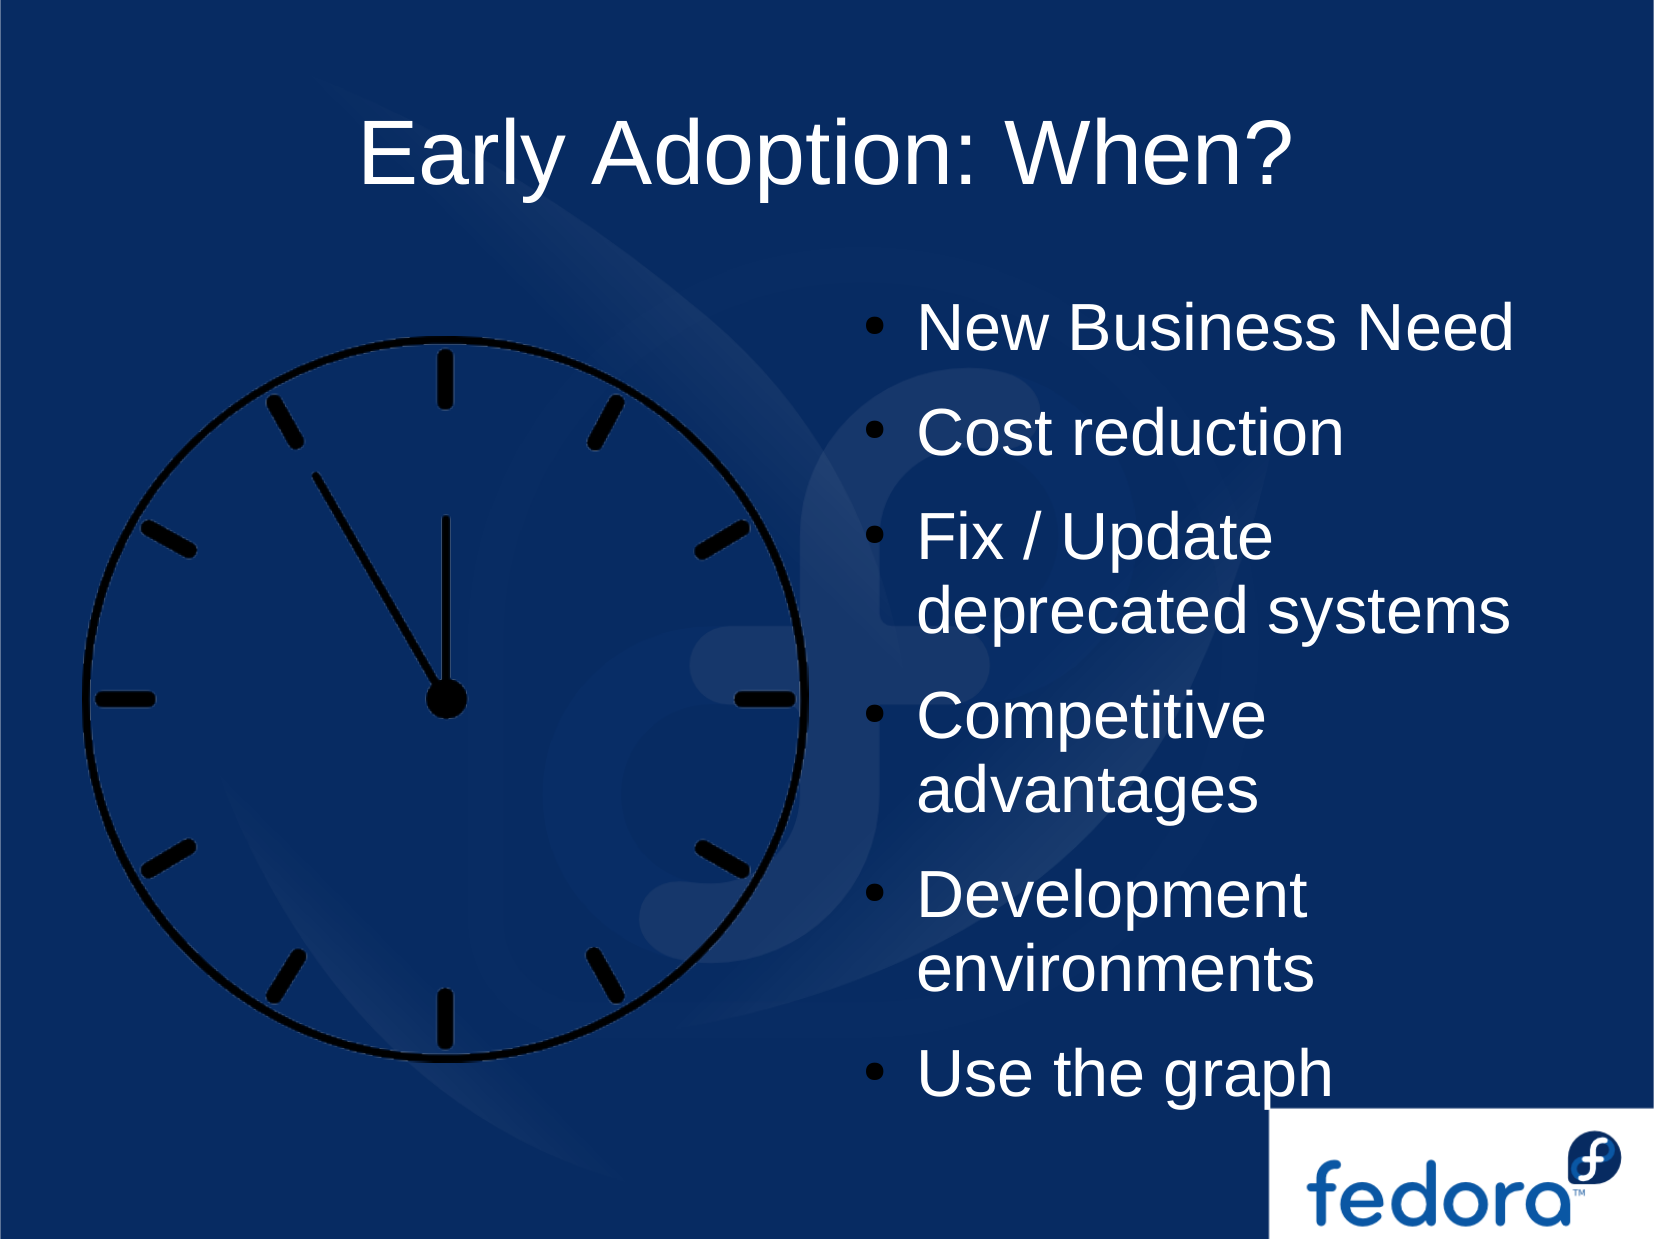

# Early Adoption: When?
New Business Need
Cost reduction
Fix / Update deprecated systems
Competitive advantages
Development environments
Use the graph